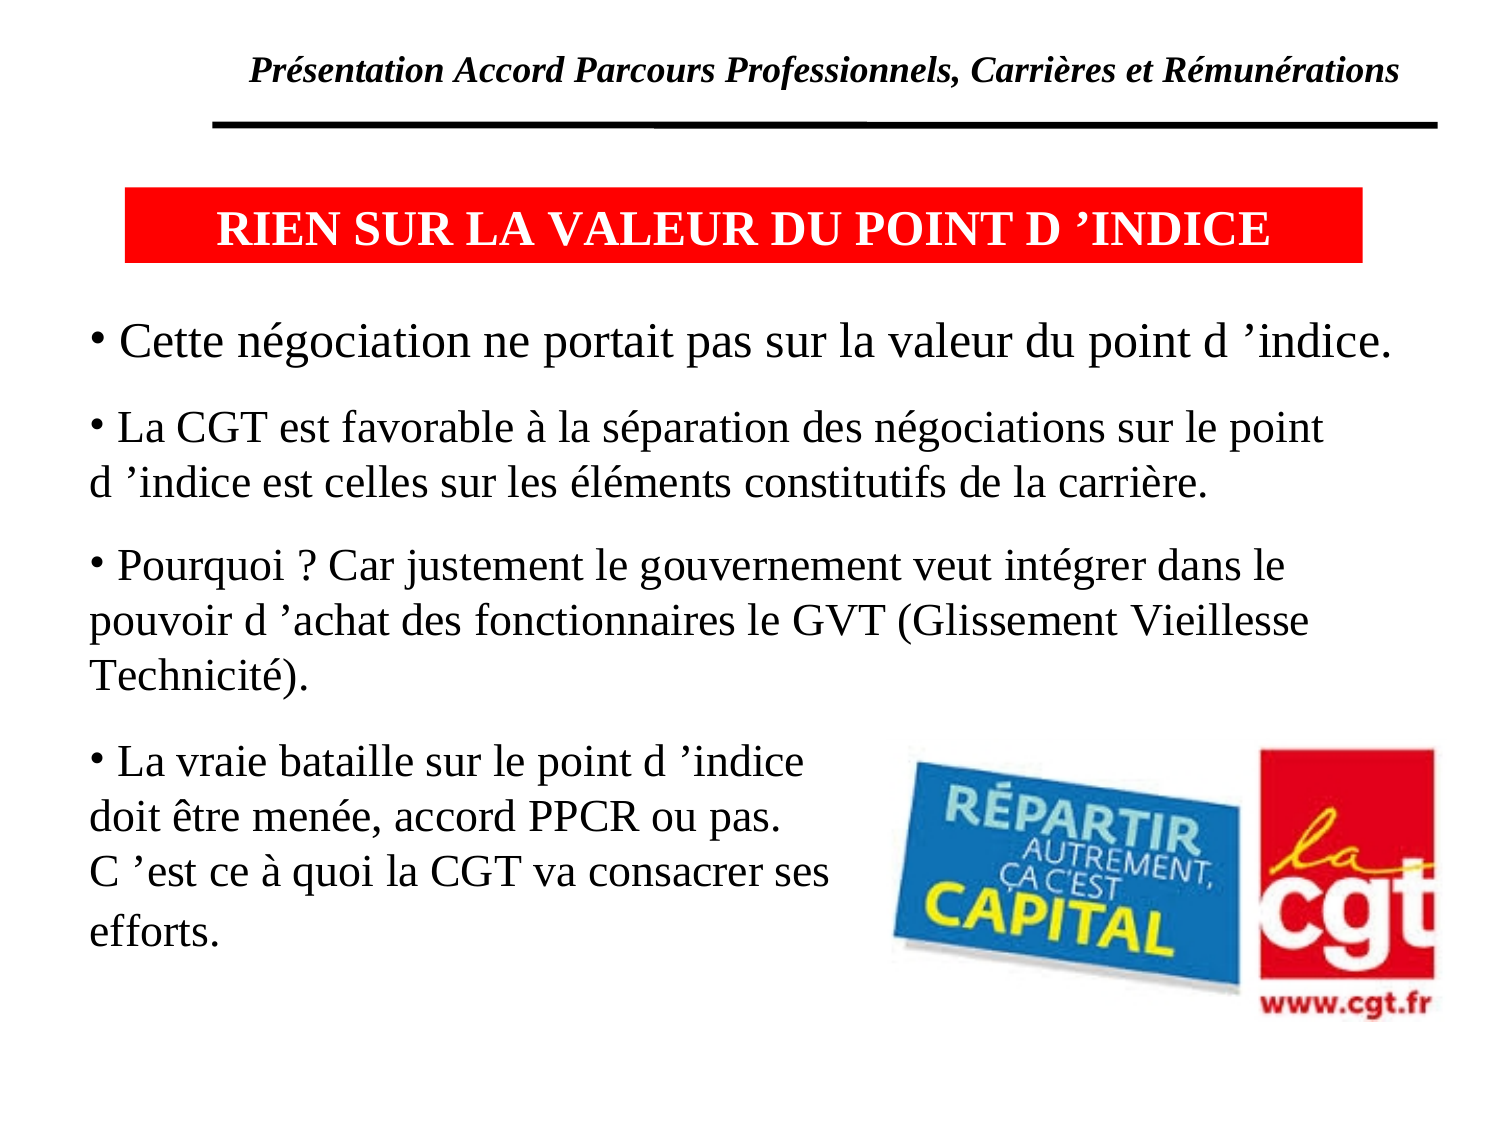

Présentation Accord Parcours Professionnels, Carrières et Rémunérations
RIEN SUR LA VALEUR DU POINT D ’INDICE
 Cette négociation ne portait pas sur la valeur du point d ’indice.
 La CGT est favorable à la séparation des négociations sur le point d ’indice est celles sur les éléments constitutifs de la carrière.
 Pourquoi ? Car justement le gouvernement veut intégrer dans le pouvoir d ’achat des fonctionnaires le GVT (Glissement Vieillesse Technicité).
 La vraie bataille sur le point d ’indice
doit être menée, accord PPCR ou pas.
C ’est ce à quoi la CGT va consacrer ses
efforts.